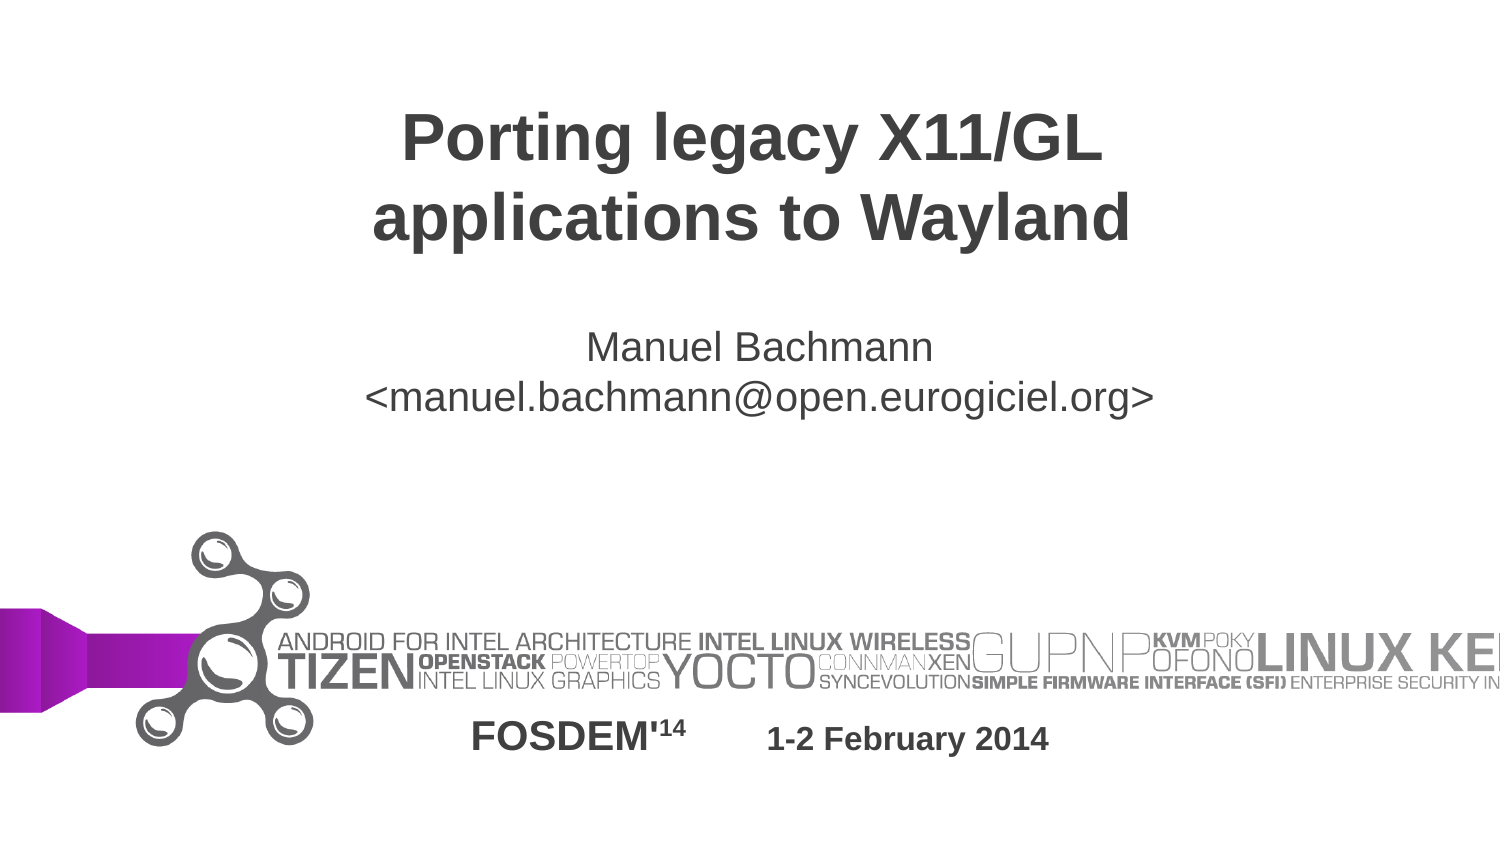

# Porting legacy X11/GL applications to Wayland
Manuel Bachmann
<manuel.bachmann@open.eurogiciel.org>
FOSDEM'14 1-2 February 2014